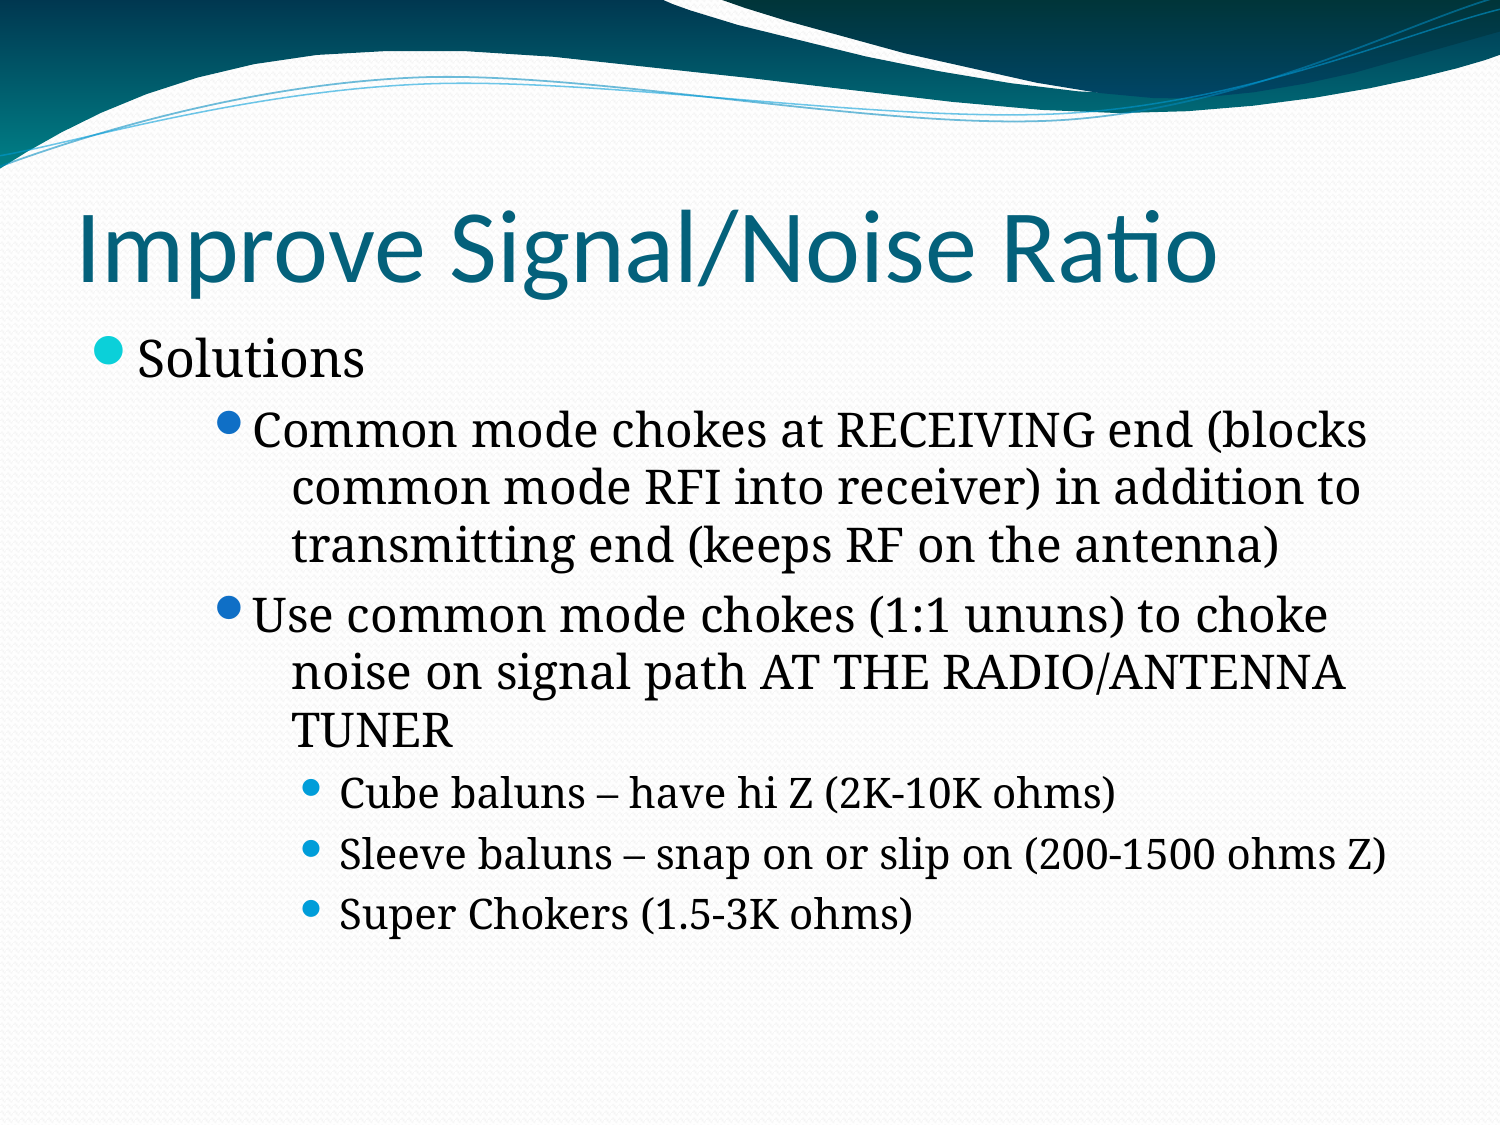

# Improve Signal/Noise Ratio
Solutions
Common mode chokes at RECEIVING end (blocks common mode RFI into receiver) in addition to transmitting end (keeps RF on the antenna)
Use common mode chokes (1:1 ununs) to choke noise on signal path AT THE RADIO/ANTENNA TUNER
Cube baluns – have hi Z (2K-10K ohms)
Sleeve baluns – snap on or slip on (200-1500 ohms Z)
Super Chokers (1.5-3K ohms)